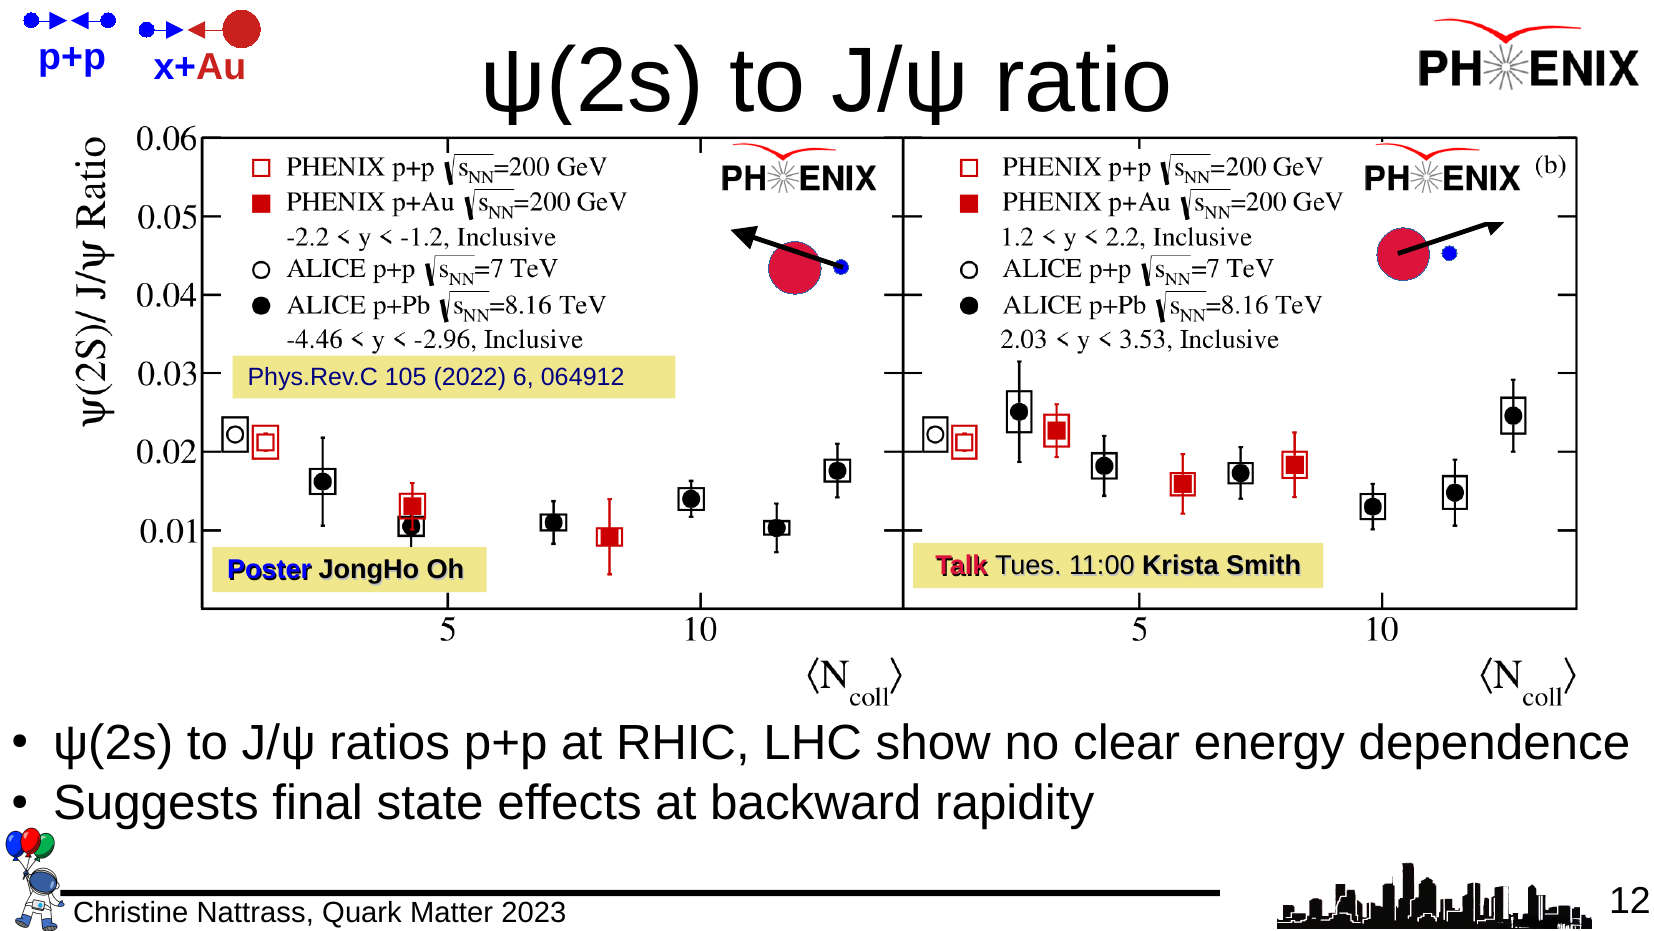

# ψ(2s) to J/ψ ratio
x+Au
p+p
Phys.Rev.C 105 (2022) 6, 064912
Talk Tues. 11:00 Krista Smith
Poster JongHo Oh
ψ(2s) to J/ψ ratios p+p at RHIC, LHC show no clear energy dependence
Suggests final state effects at backward rapidity